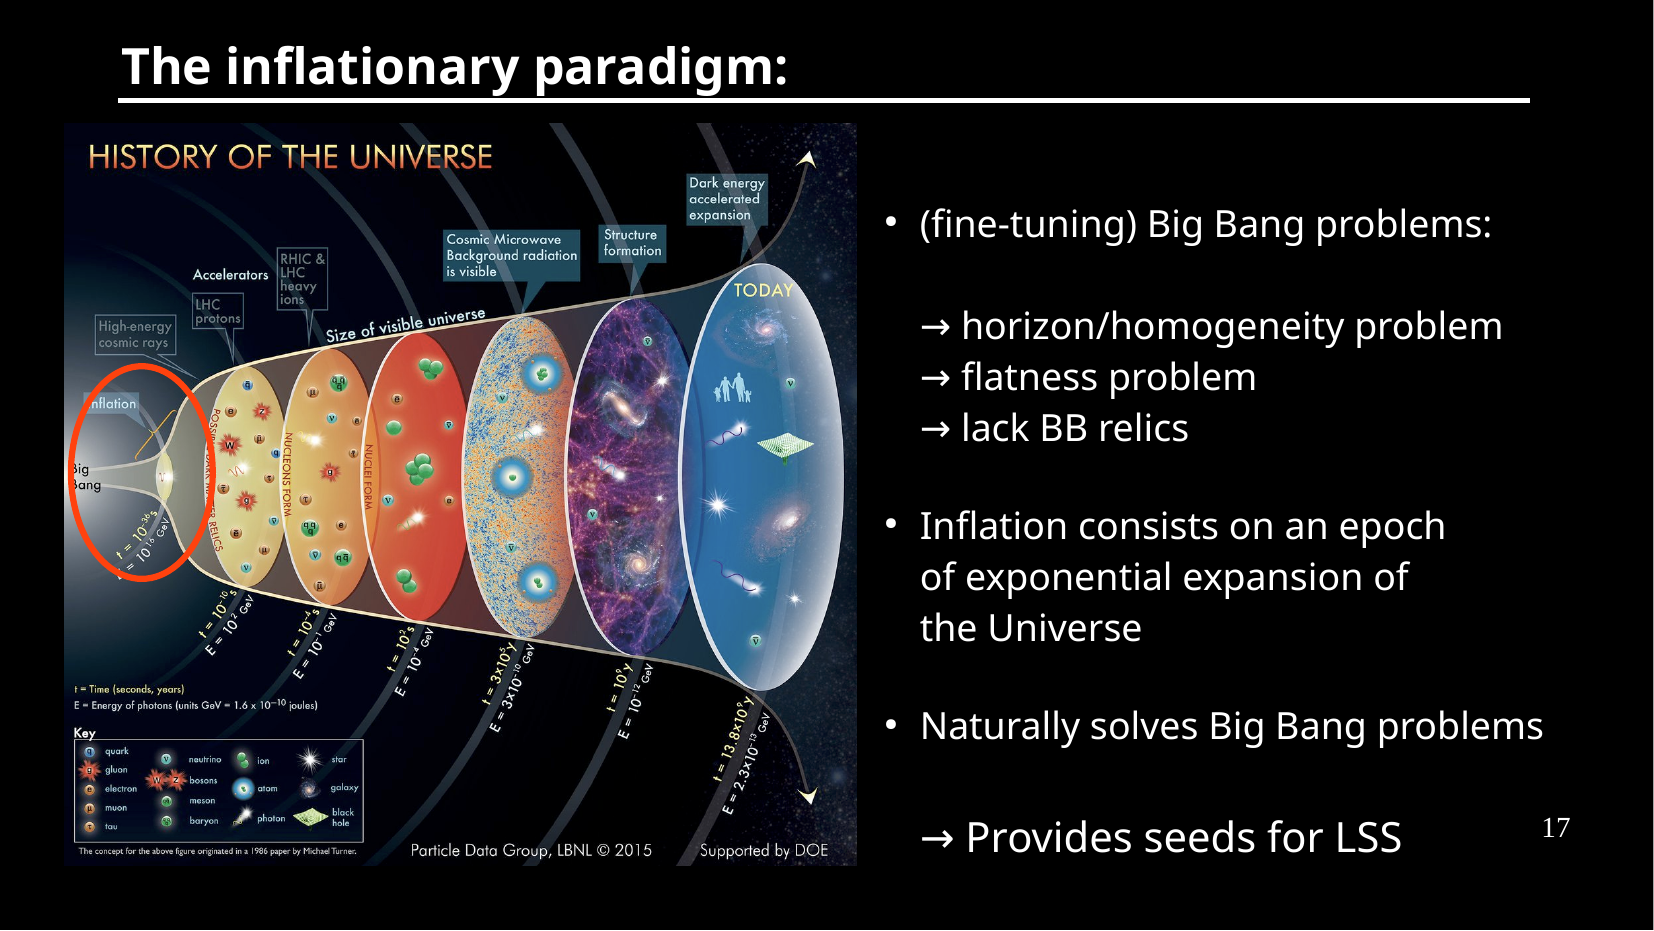

The inflationary paradigm:
(fine-tuning) Big Bang problems:
→ horizon/homogeneity problem
→ flatness problem
→ lack BB relics
Inflation consists on an epoch
of exponential expansion of
the Universe
Naturally solves Big Bang problems
→ Provides seeds for LSS
17